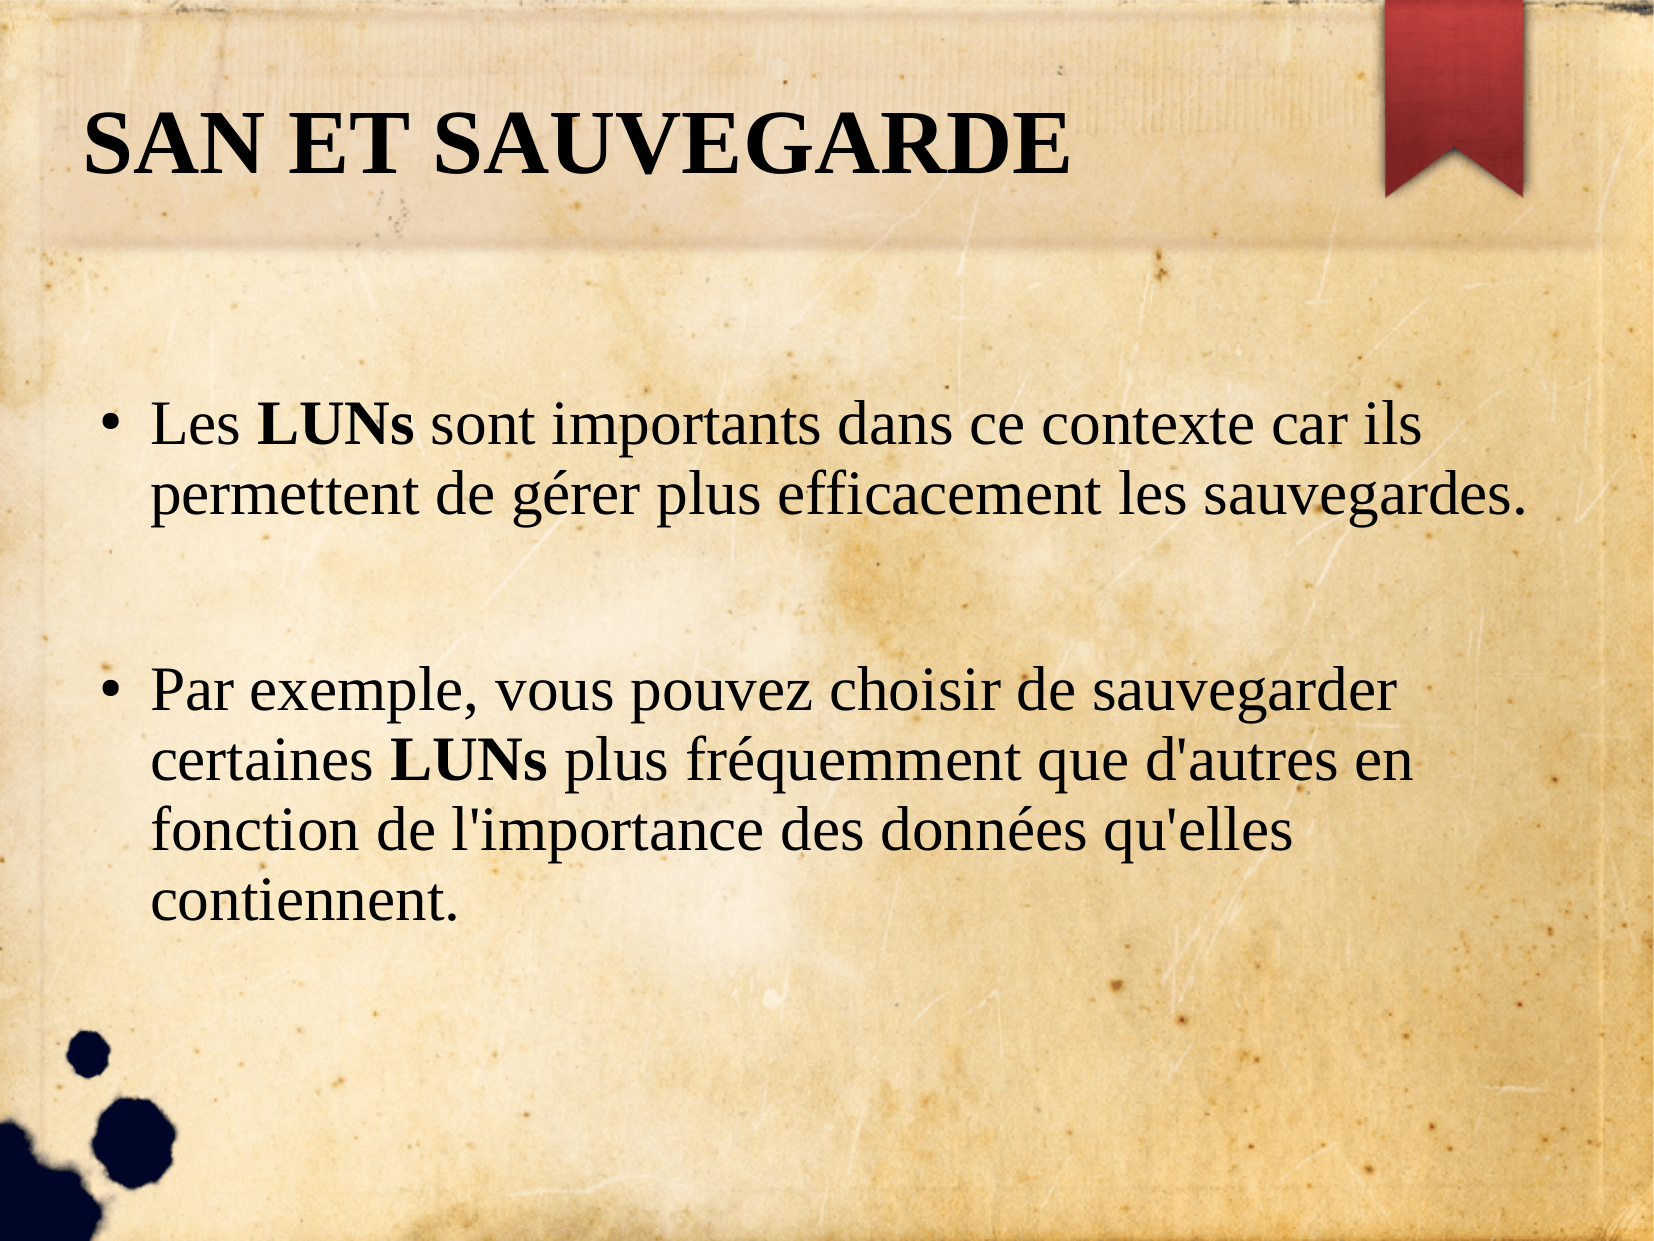

# SAN ET SAUVEGARDE
Les LUNs sont importants dans ce contexte car ils permettent de gérer plus efficacement les sauvegardes.
Par exemple, vous pouvez choisir de sauvegarder certaines LUNs plus fréquemment que d'autres en fonction de l'importance des données qu'elles contiennent.